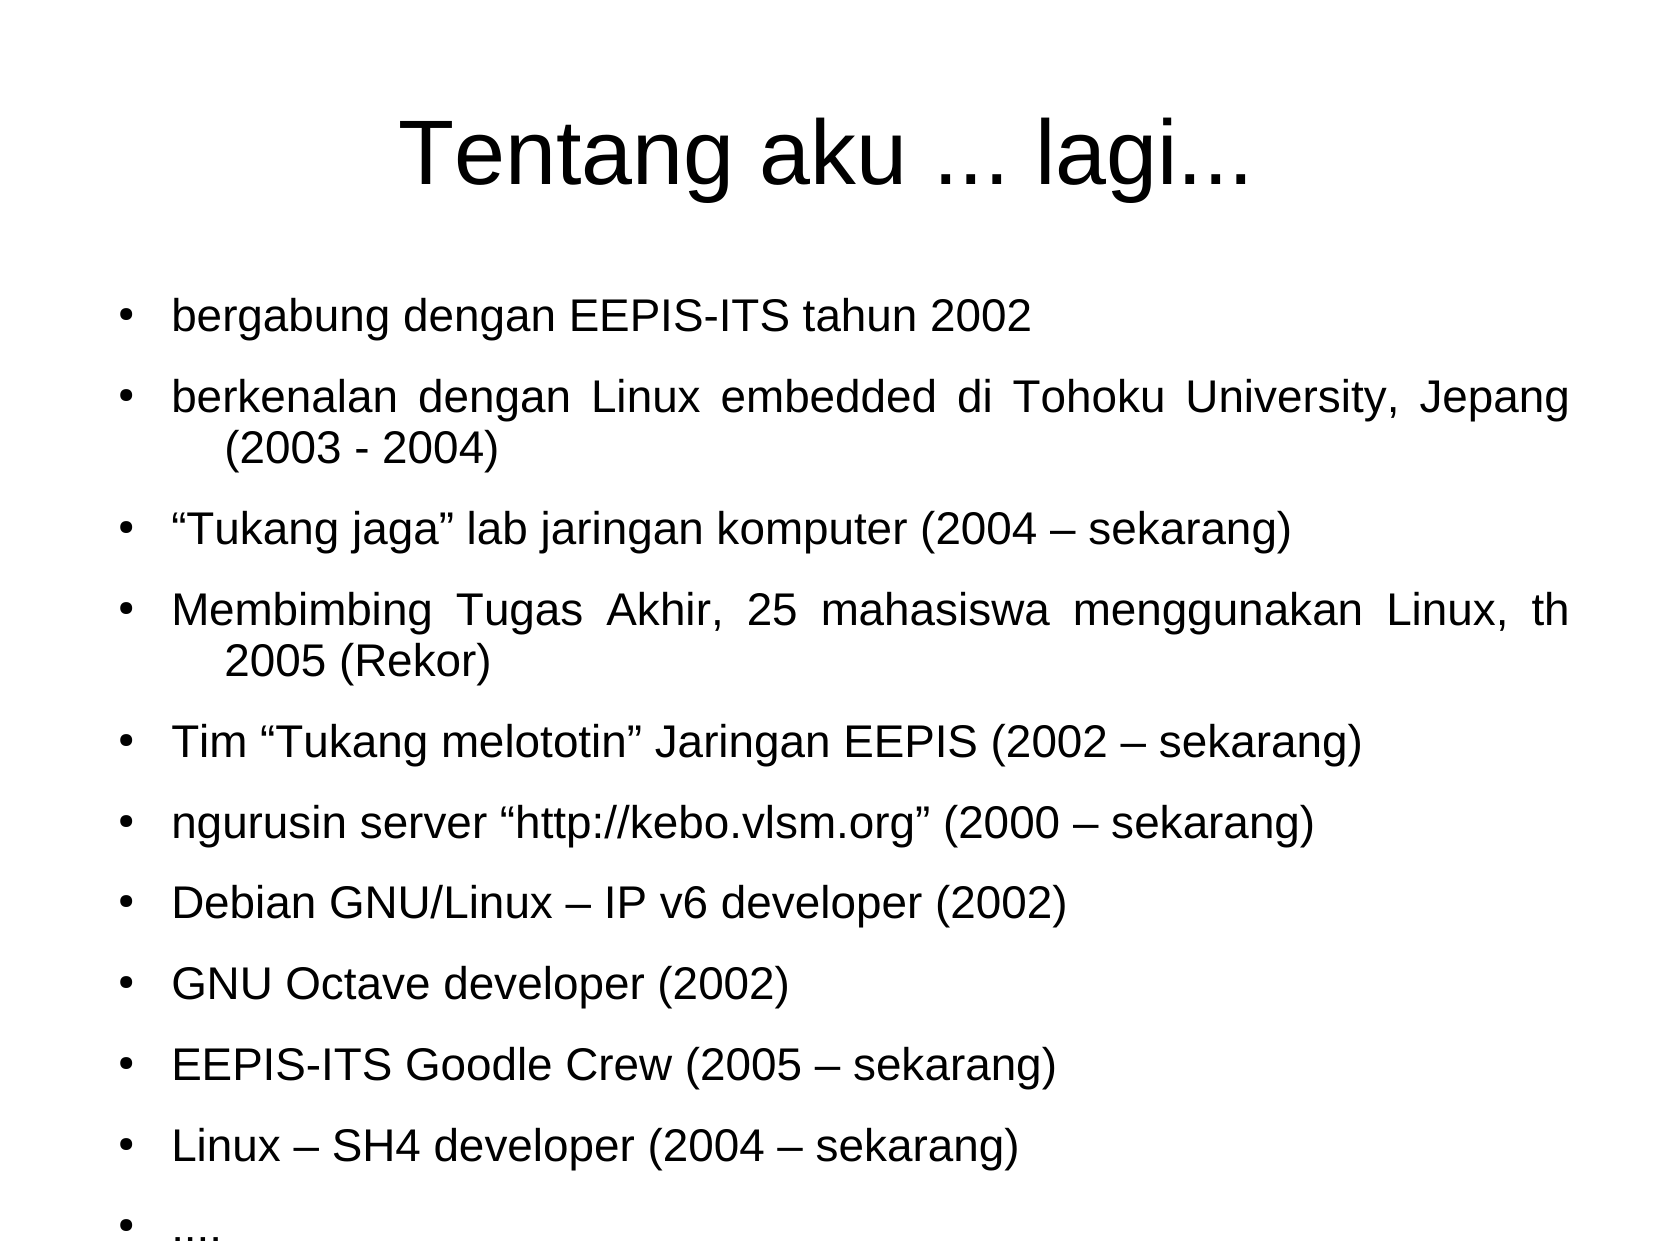

# Tentang aku ... lagi...
bergabung dengan EEPIS-ITS tahun 2002
berkenalan dengan Linux embedded di Tohoku University, Jepang (2003 - 2004)
“Tukang jaga” lab jaringan komputer (2004 – sekarang)
Membimbing Tugas Akhir, 25 mahasiswa menggunakan Linux, th 2005 (Rekor)
Tim “Tukang melototin” Jaringan EEPIS (2002 – sekarang)
ngurusin server “http://kebo.vlsm.org” (2000 – sekarang)
Debian GNU/Linux – IP v6 developer (2002)
GNU Octave developer (2002)
EEPIS-ITS Goodle Crew (2005 – sekarang)
Linux – SH4 developer (2004 – sekarang)
....